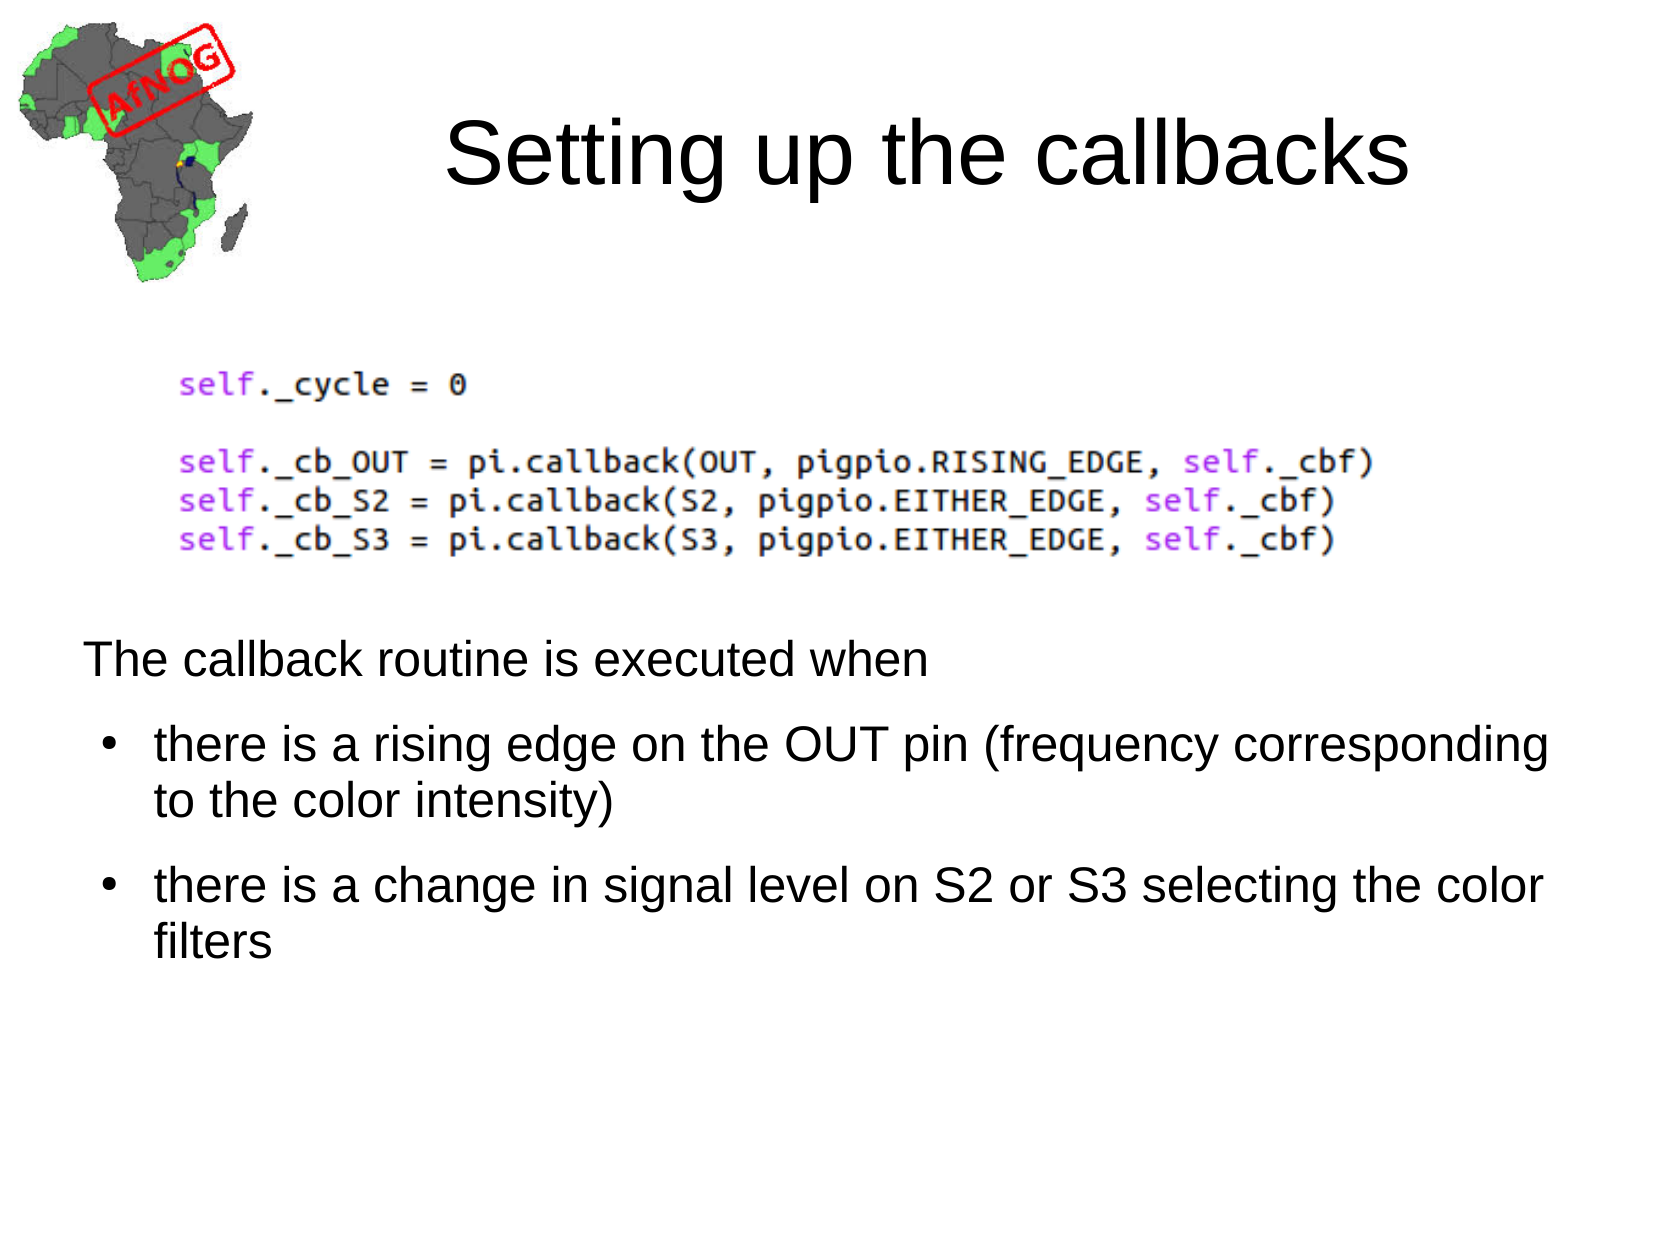

# Setting up the callbacks
The callback routine is executed when
there is a rising edge on the OUT pin (frequency corresponding to the color intensity)
there is a change in signal level on S2 or S3 selecting the color filters